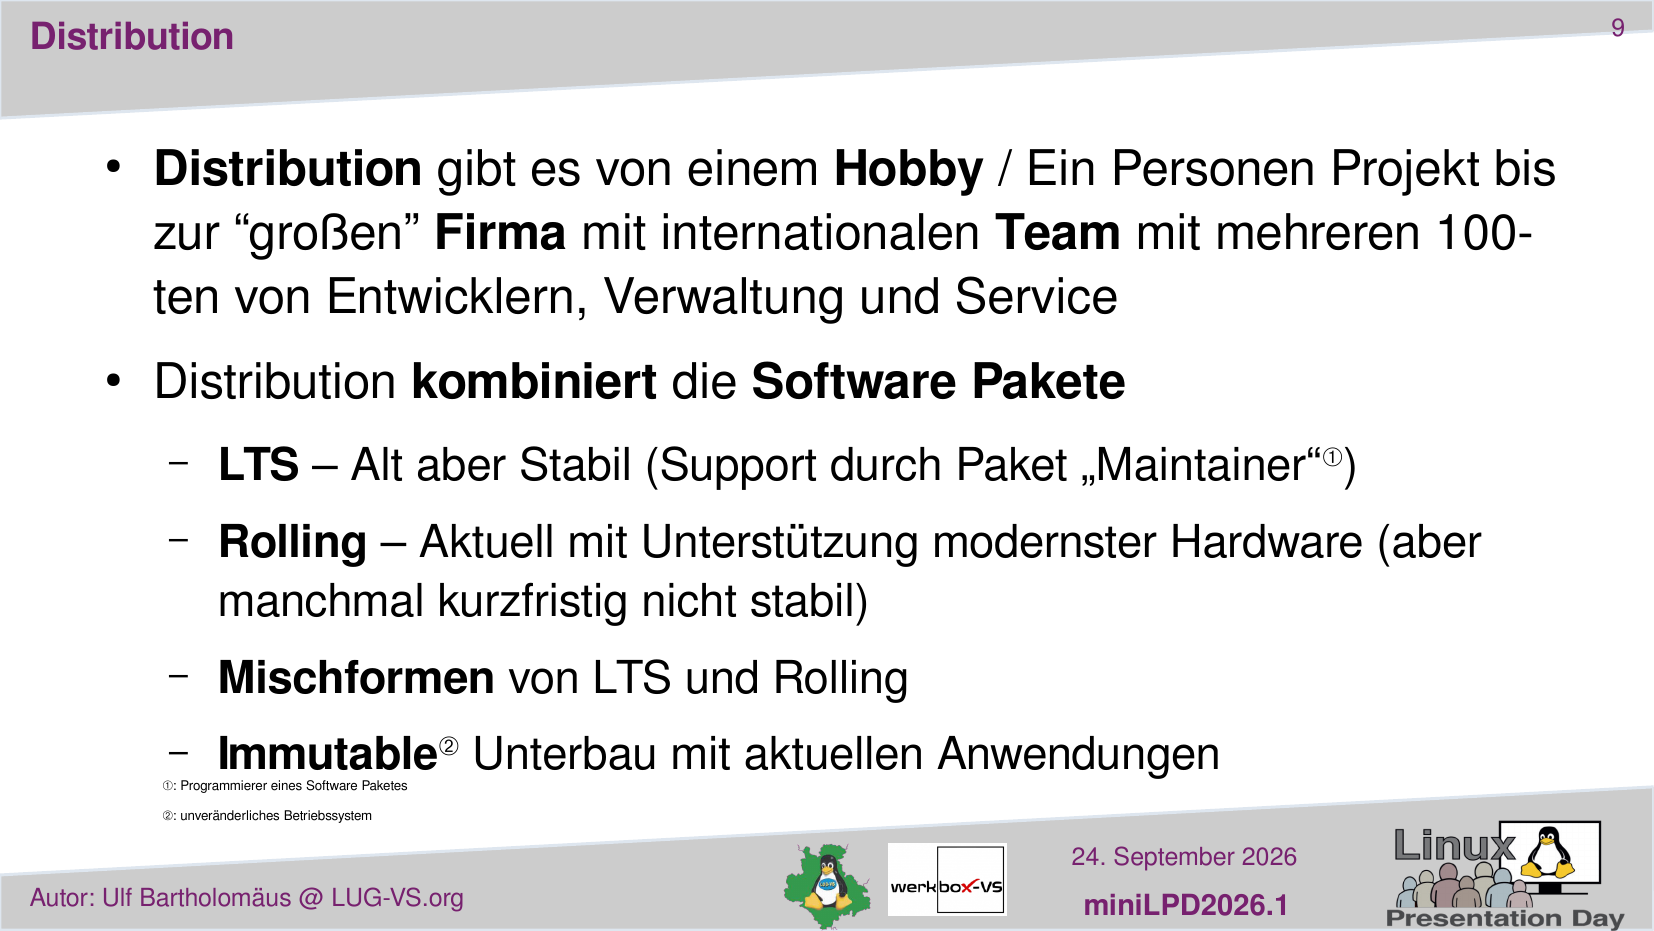

# Distribution
9
Distribution gibt es von einem Hobby / Ein Personen Projekt bis zur “großen” Firma mit internationalen Team mit mehreren 100-ten von Entwicklern, Verwaltung und Service
Distribution kombiniert die Software Pakete
LTS – Alt aber Stabil (Support durch Paket „Maintainer“①)
Rolling – Aktuell mit Unterstützung modernster Hardware (aber manchmal kurzfristig nicht stabil)
Mischformen von LTS und Rolling
Immutable② Unterbau mit aktuellen Anwendungen
①: Programmierer eines Software Paketes
②: unveränderliches Betriebssystem
Autor: Ulf Bartholomäus @ LUG-VS.org